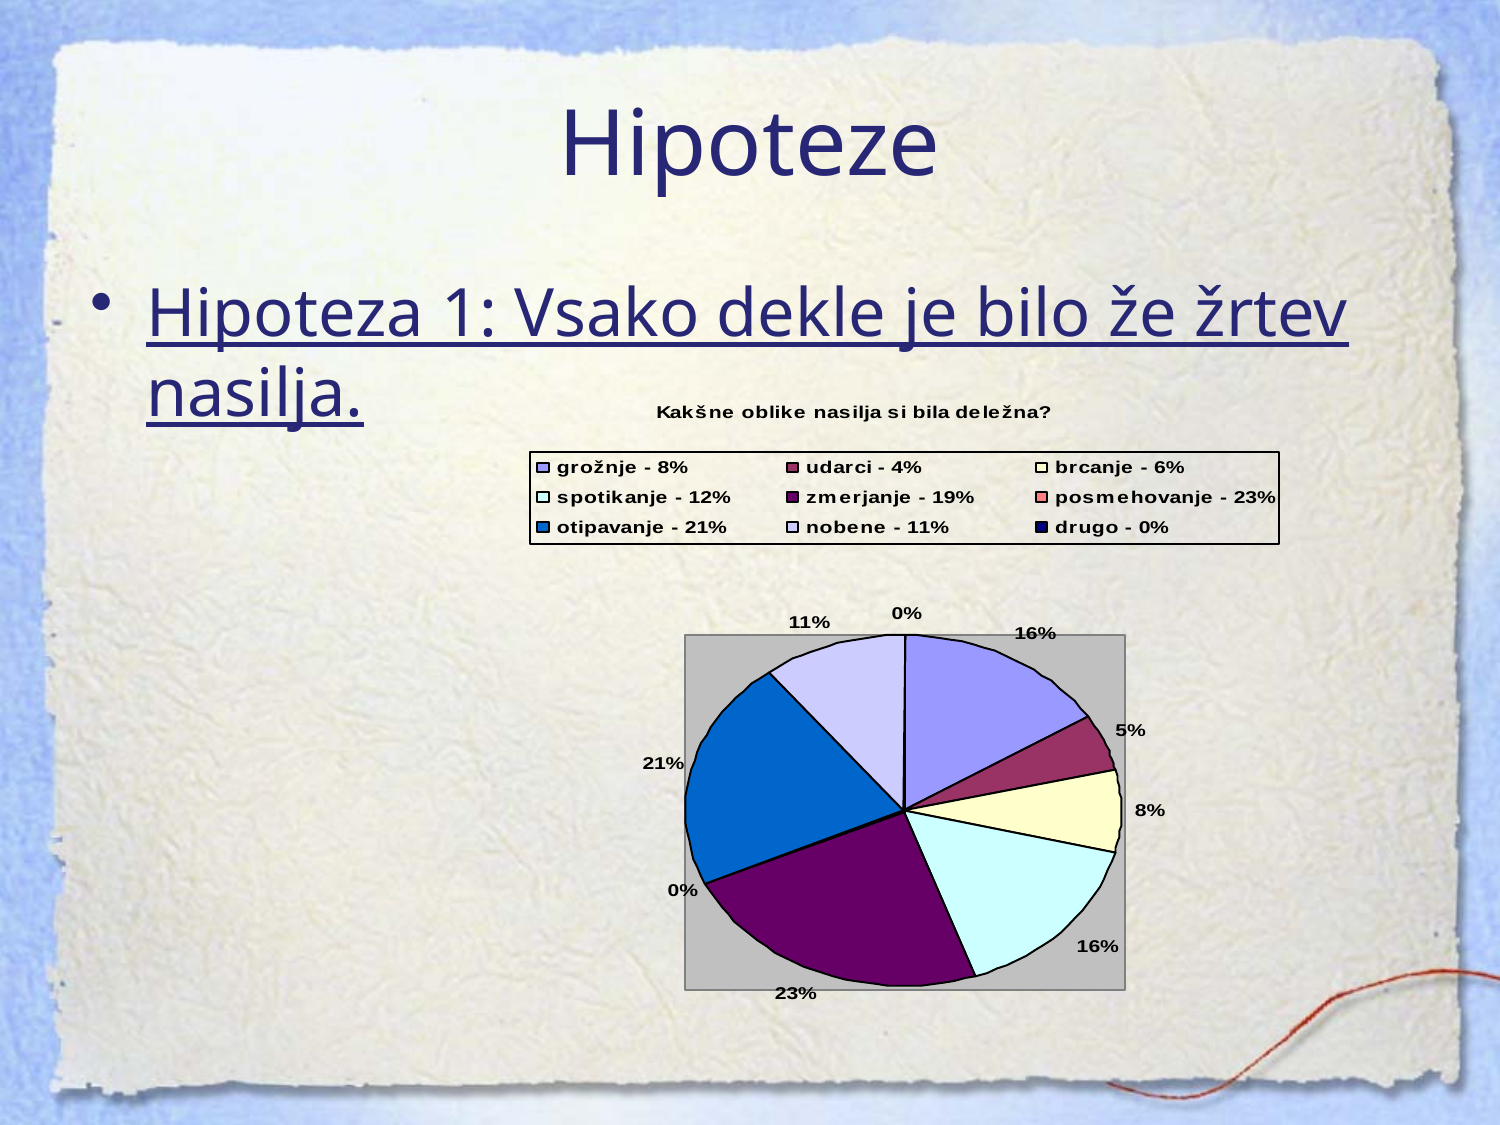

# Hipoteze
Hipoteza 1: Vsako dekle je bilo že žrtev nasilja.